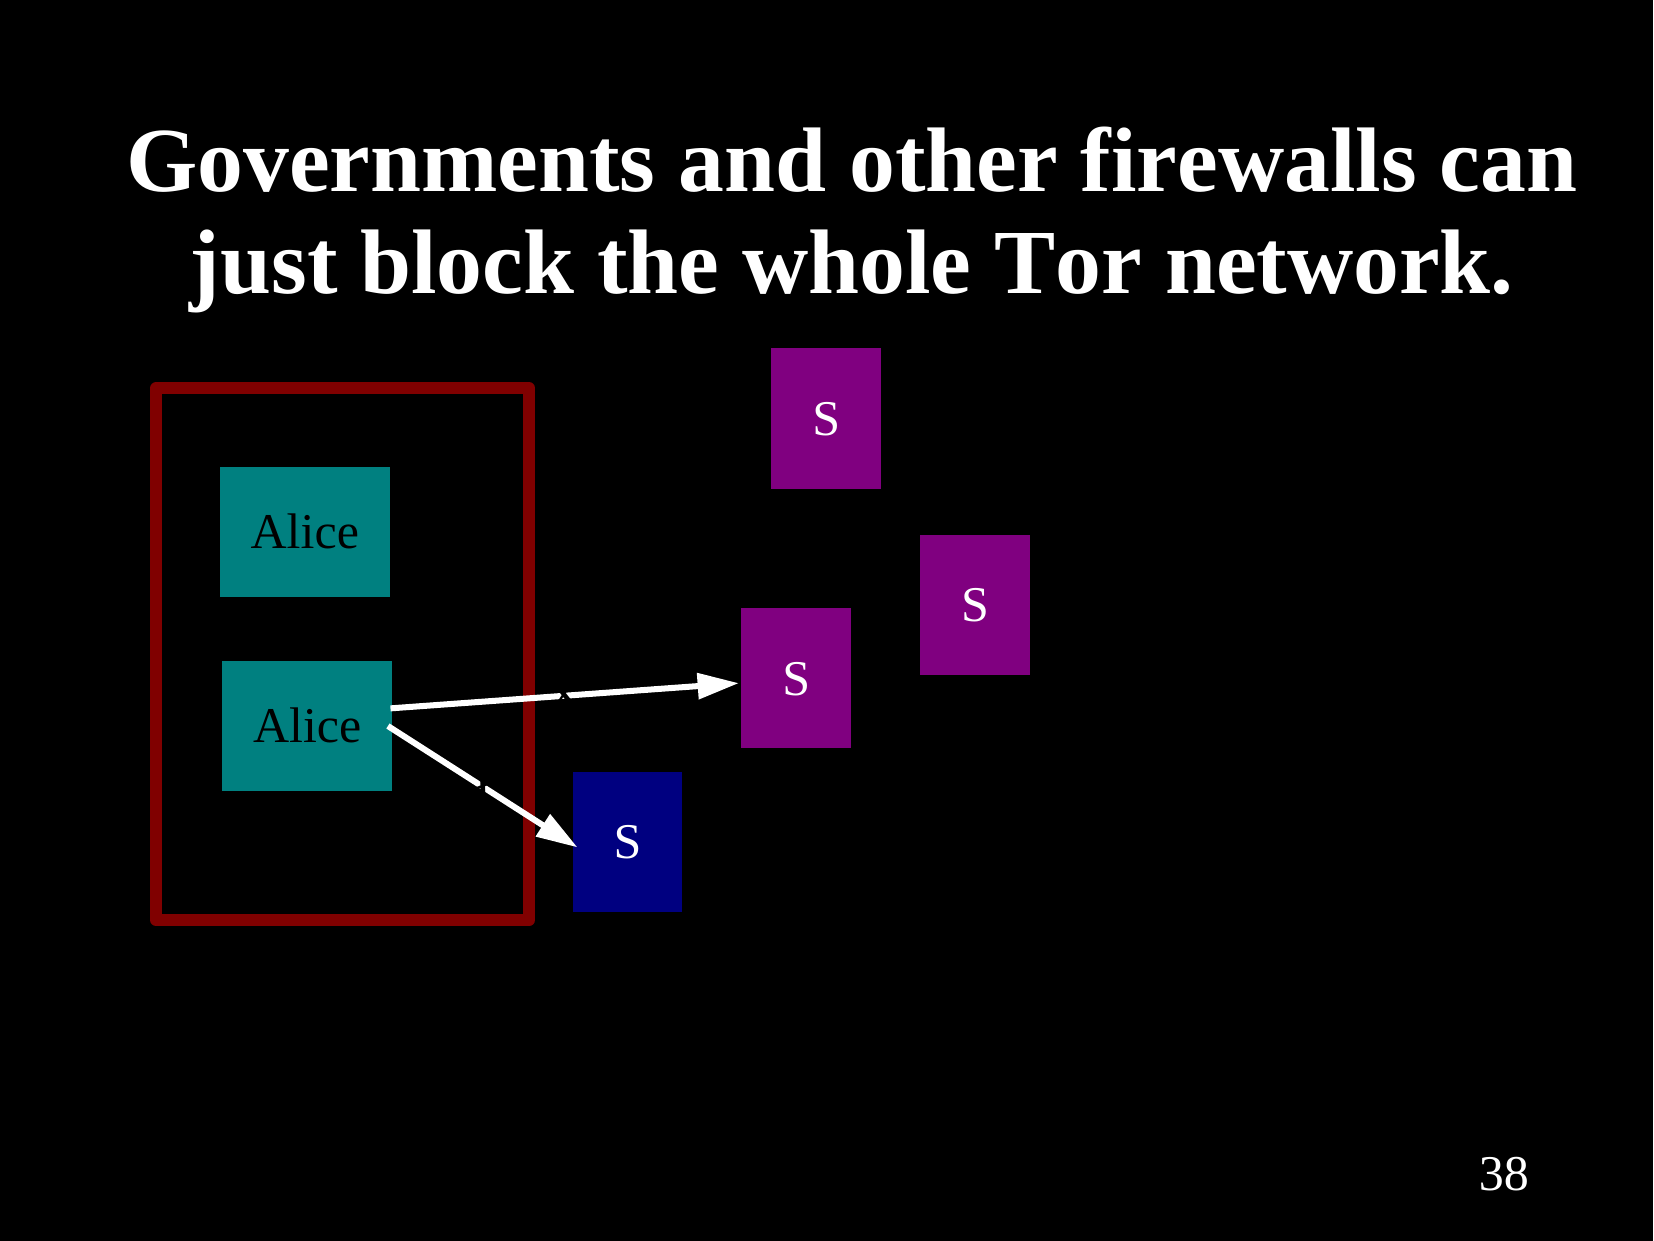

# Governments and other firewalls can just block the whole Tor network.
S
Alice
S
S
Alice
X
X
S